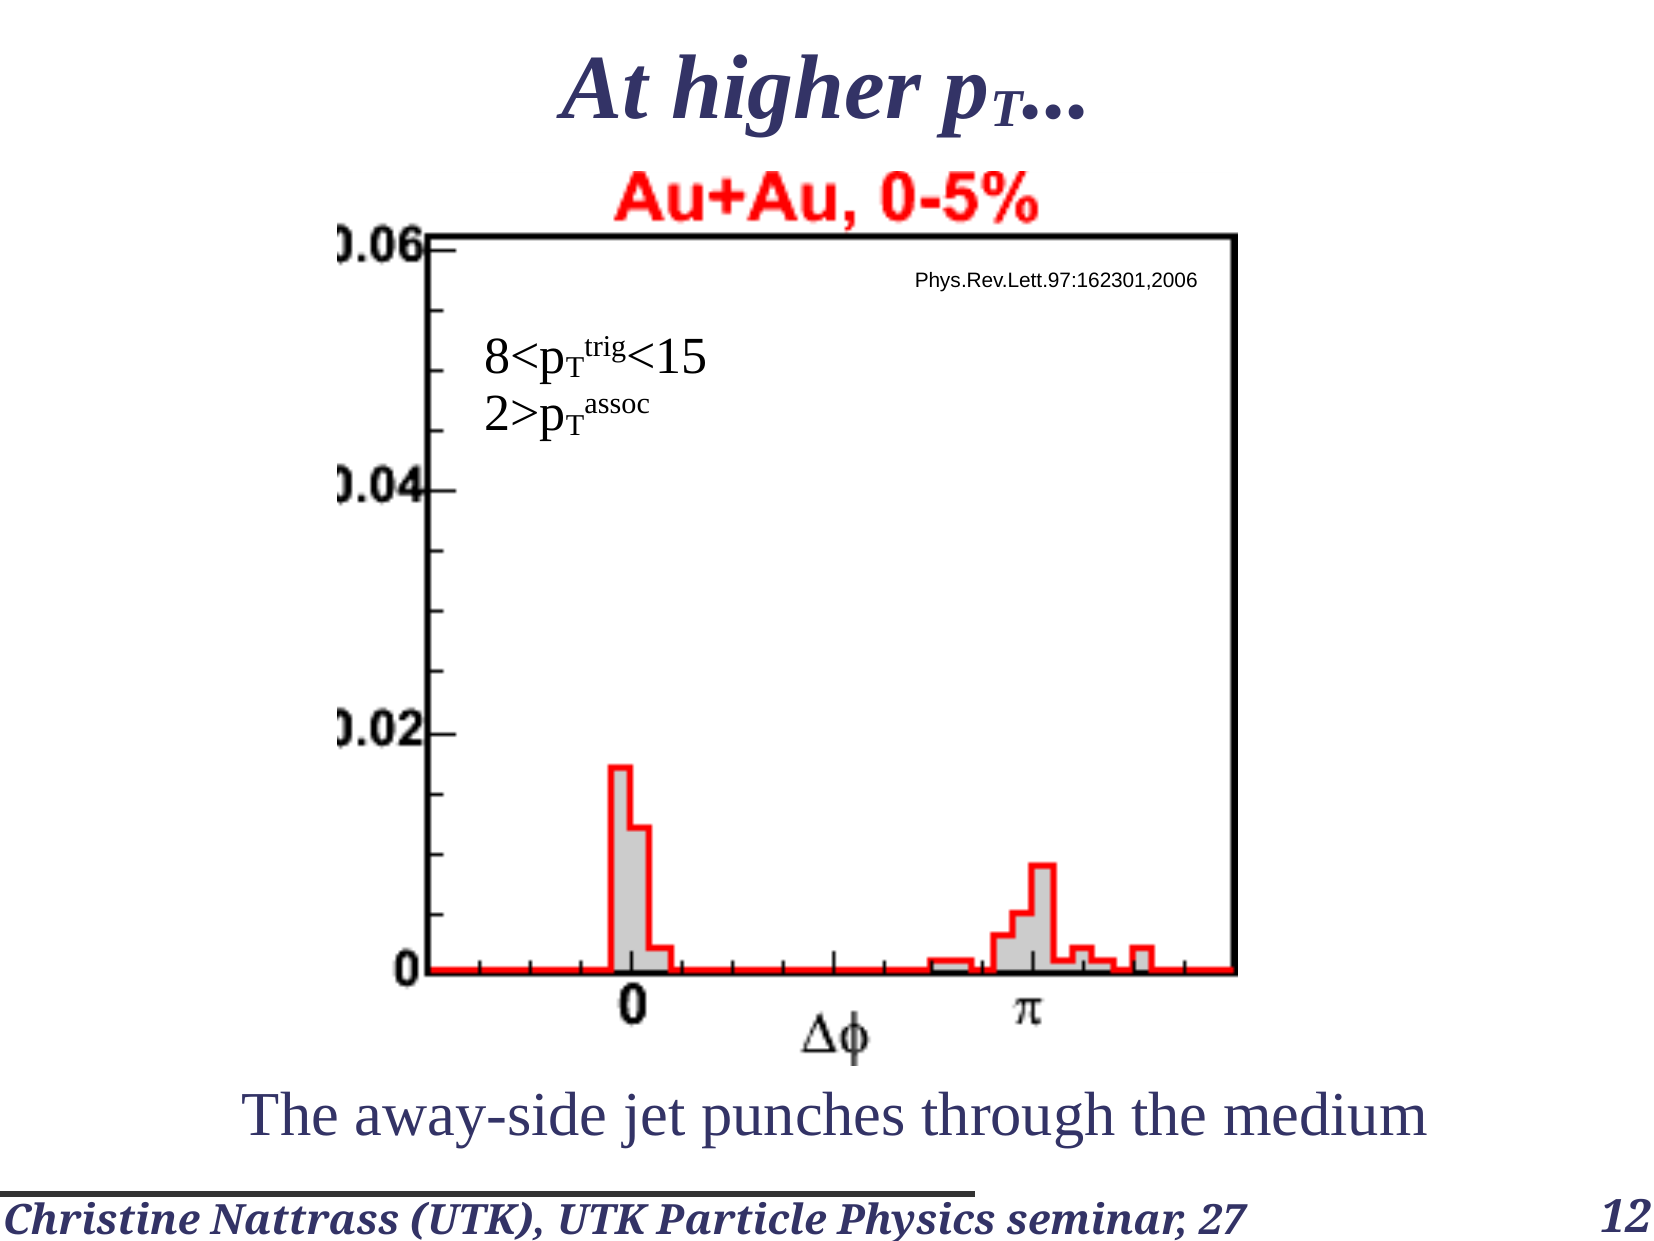

# At higher pT...
Phys.Rev.Lett.97:162301,2006
8<pTtrig<15
2>pTassoc
The away-side jet punches through the medium